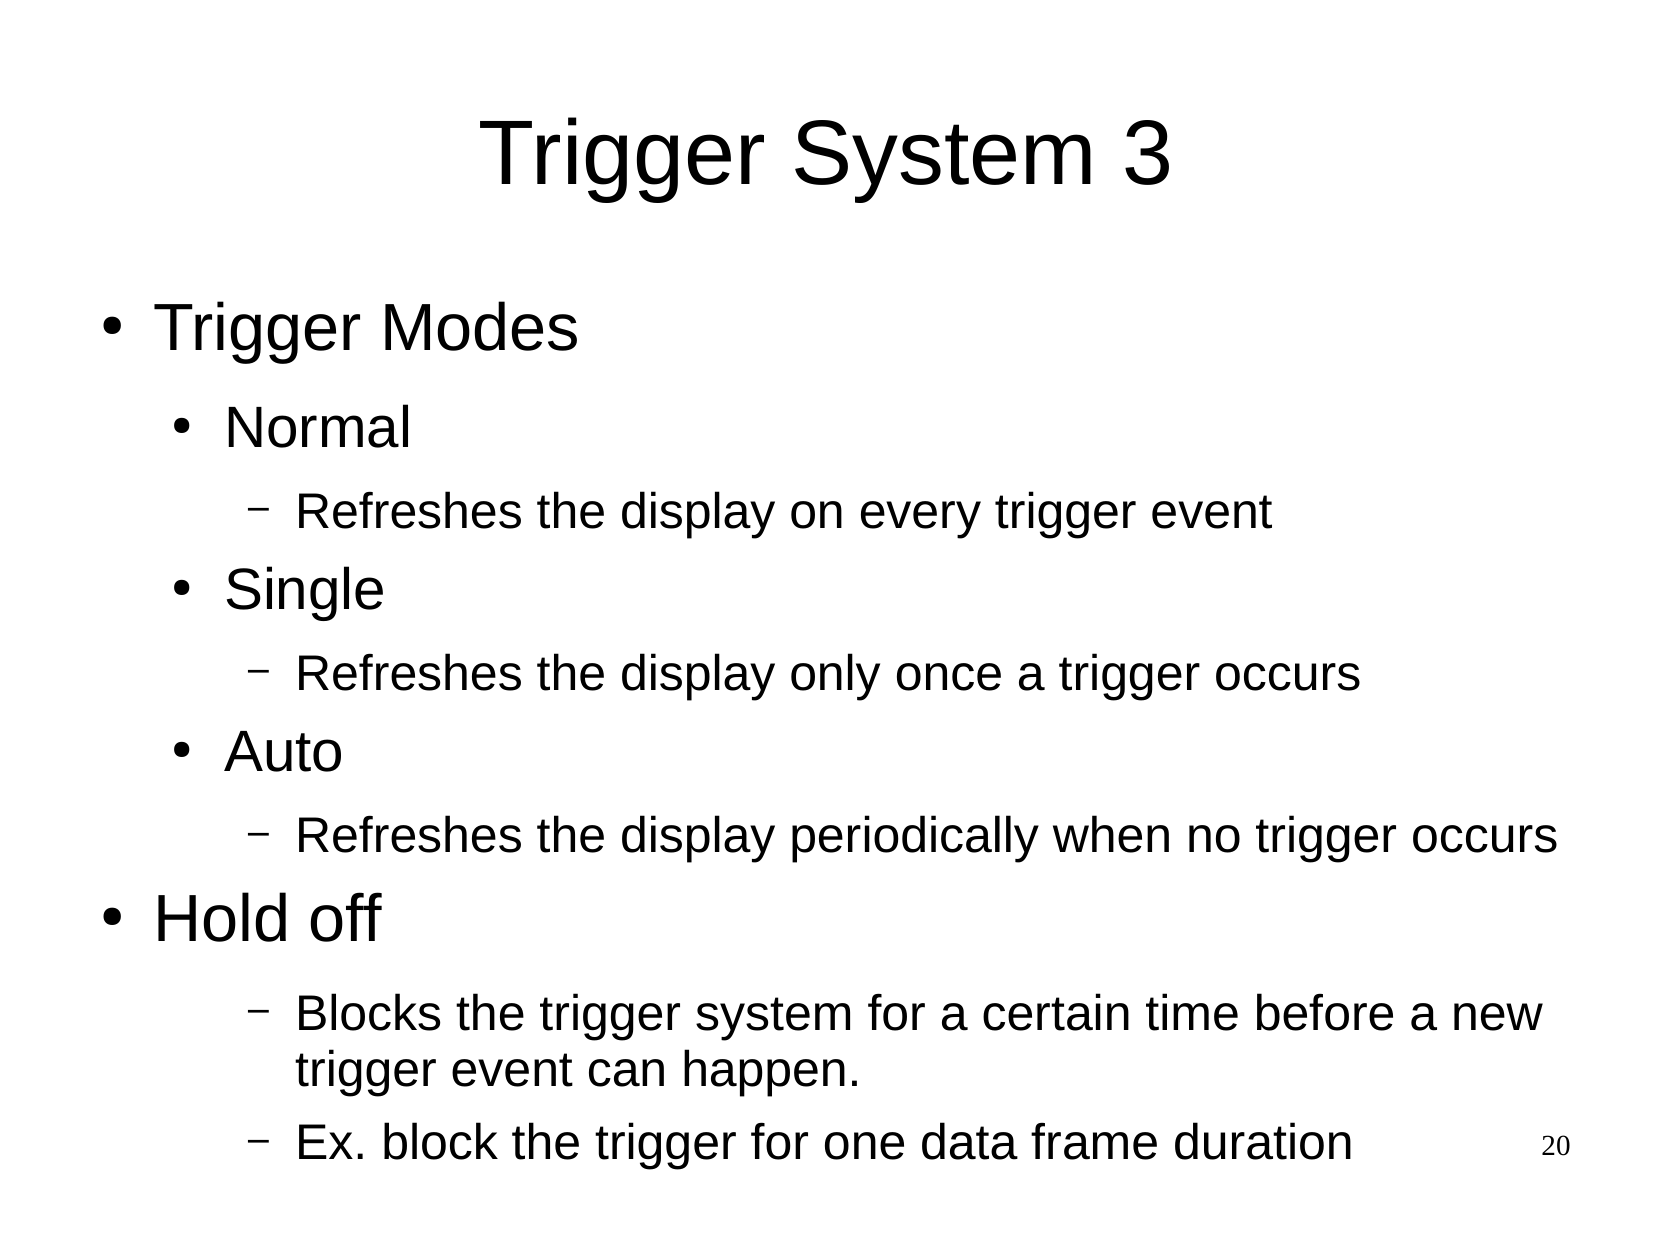

# Trigger System 3
Trigger Modes
Normal
Refreshes the display on every trigger event
Single
Refreshes the display only once a trigger occurs
Auto
Refreshes the display periodically when no trigger occurs
Hold off
Blocks the trigger system for a certain time before a new trigger event can happen.
Ex. block the trigger for one data frame duration
20